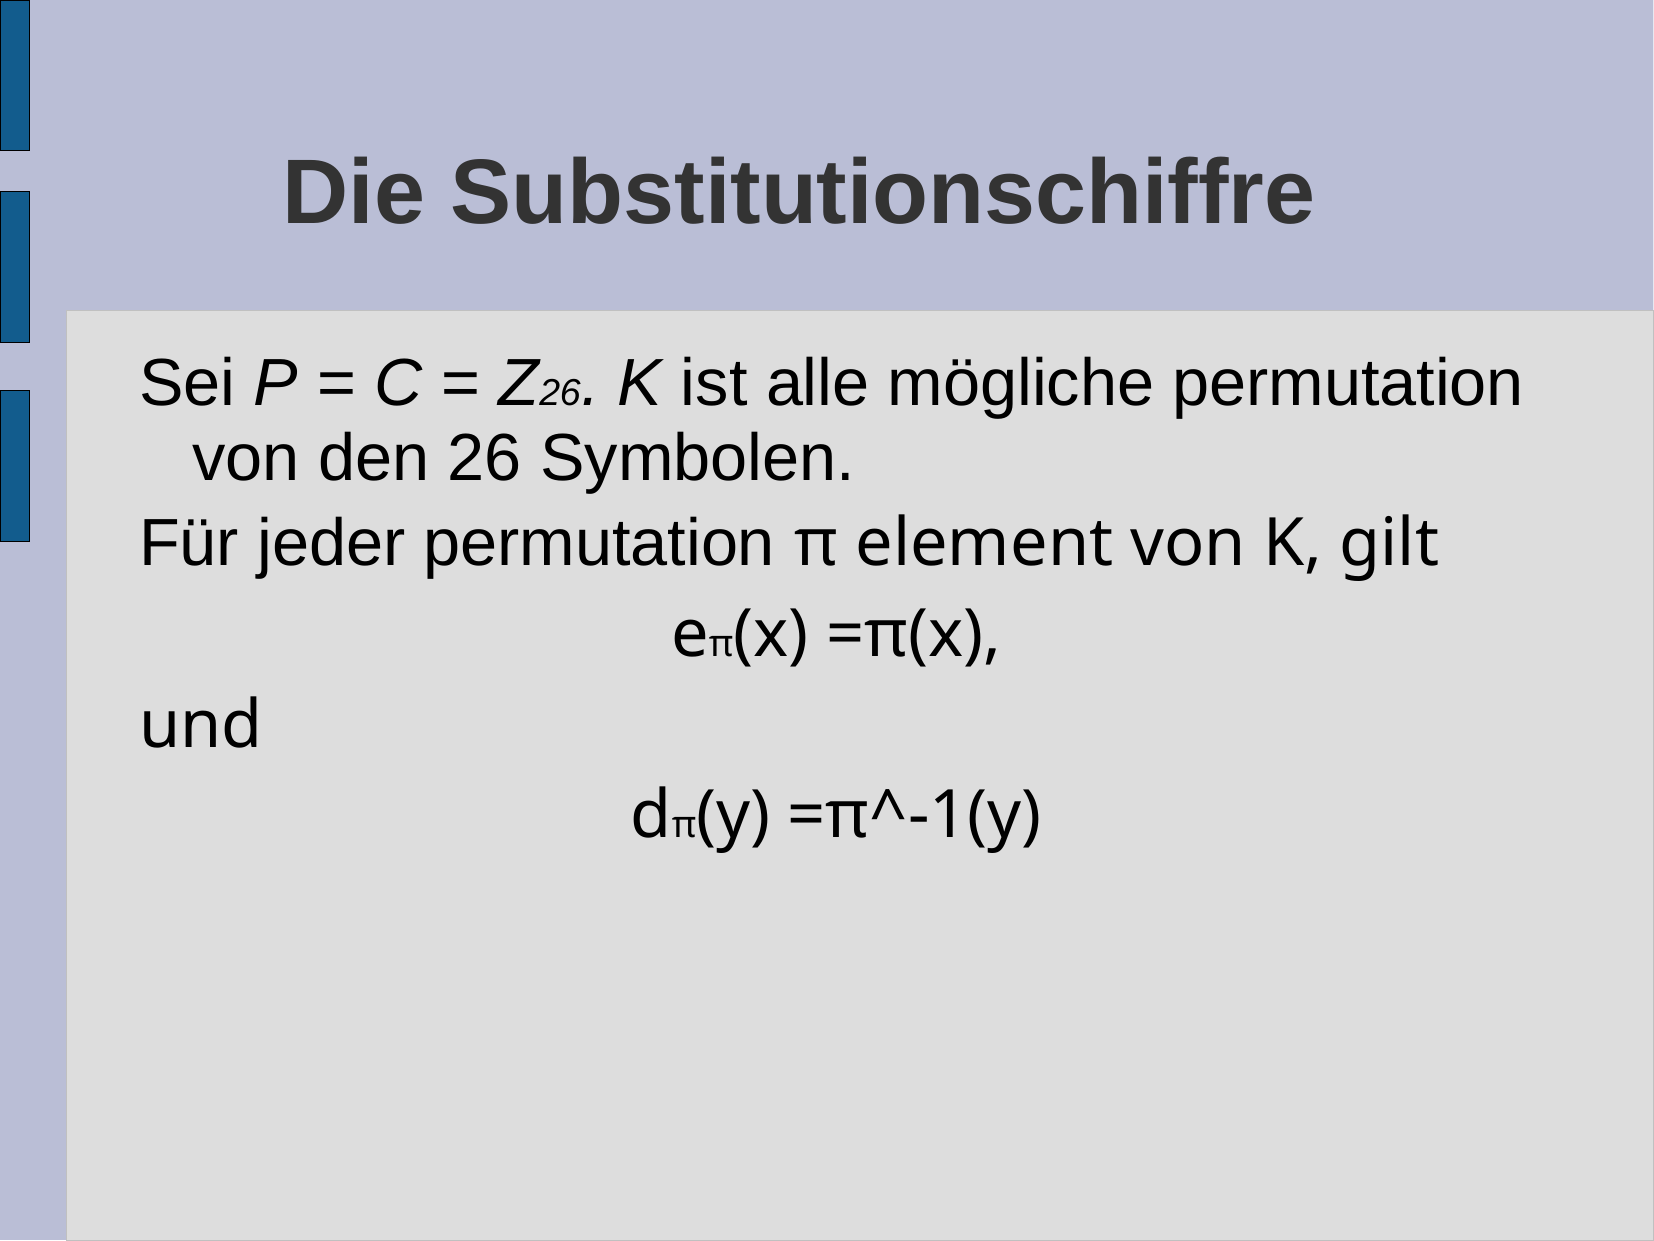

# Die Substitutionschiffre
Sei P = C = Z26. K ist alle mögliche permutation von den 26 Symbolen.
Für jeder permutation π element von K, gilt
eπ(x) =π(x),
und
dπ(y) =π^-1(y)